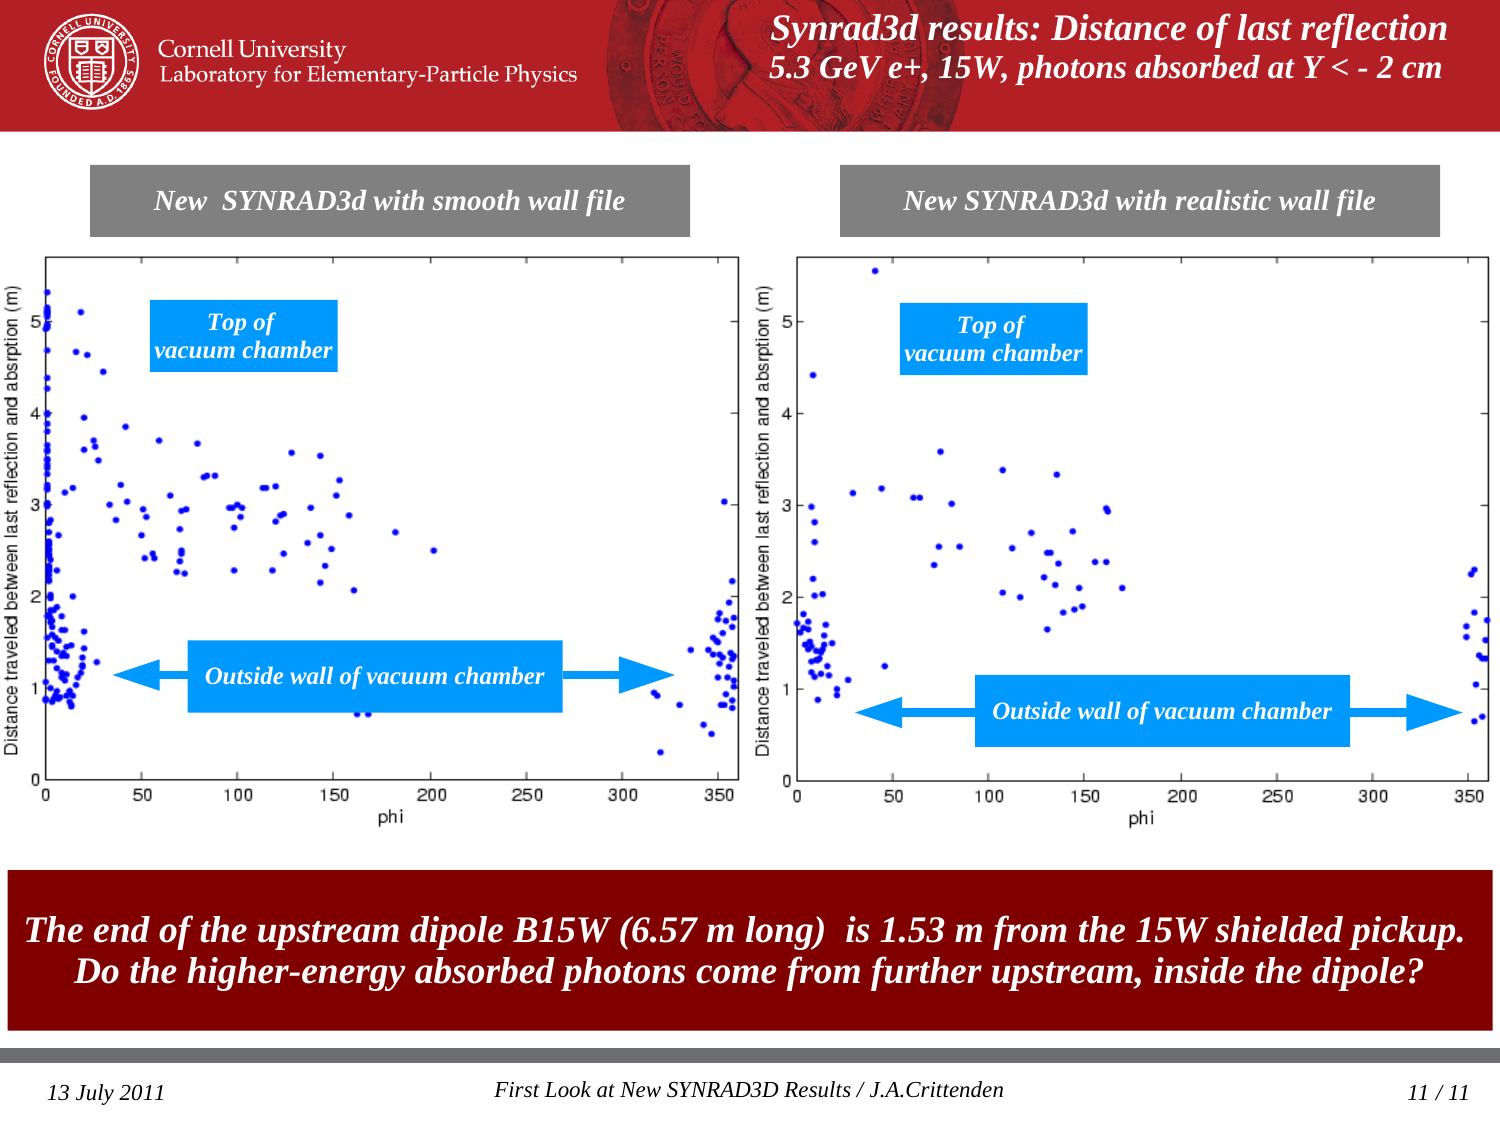

Synrad3d results: Distance of last reflection
5.3 GeV e+, 15W, photons absorbed at Y < - 2 cm
New SYNRAD3d with smooth wall file
New SYNRAD3d with realistic wall file
Top of
vacuum chamber
Top of
vacuum chamber
Outside wall of vacuum chamber
Outside wall of vacuum chamber
The end of the upstream dipole B15W (6.57 m long) is 1.53 m from the 15W shielded pickup.
Do the higher-energy absorbed photons come from further upstream, inside the dipole?